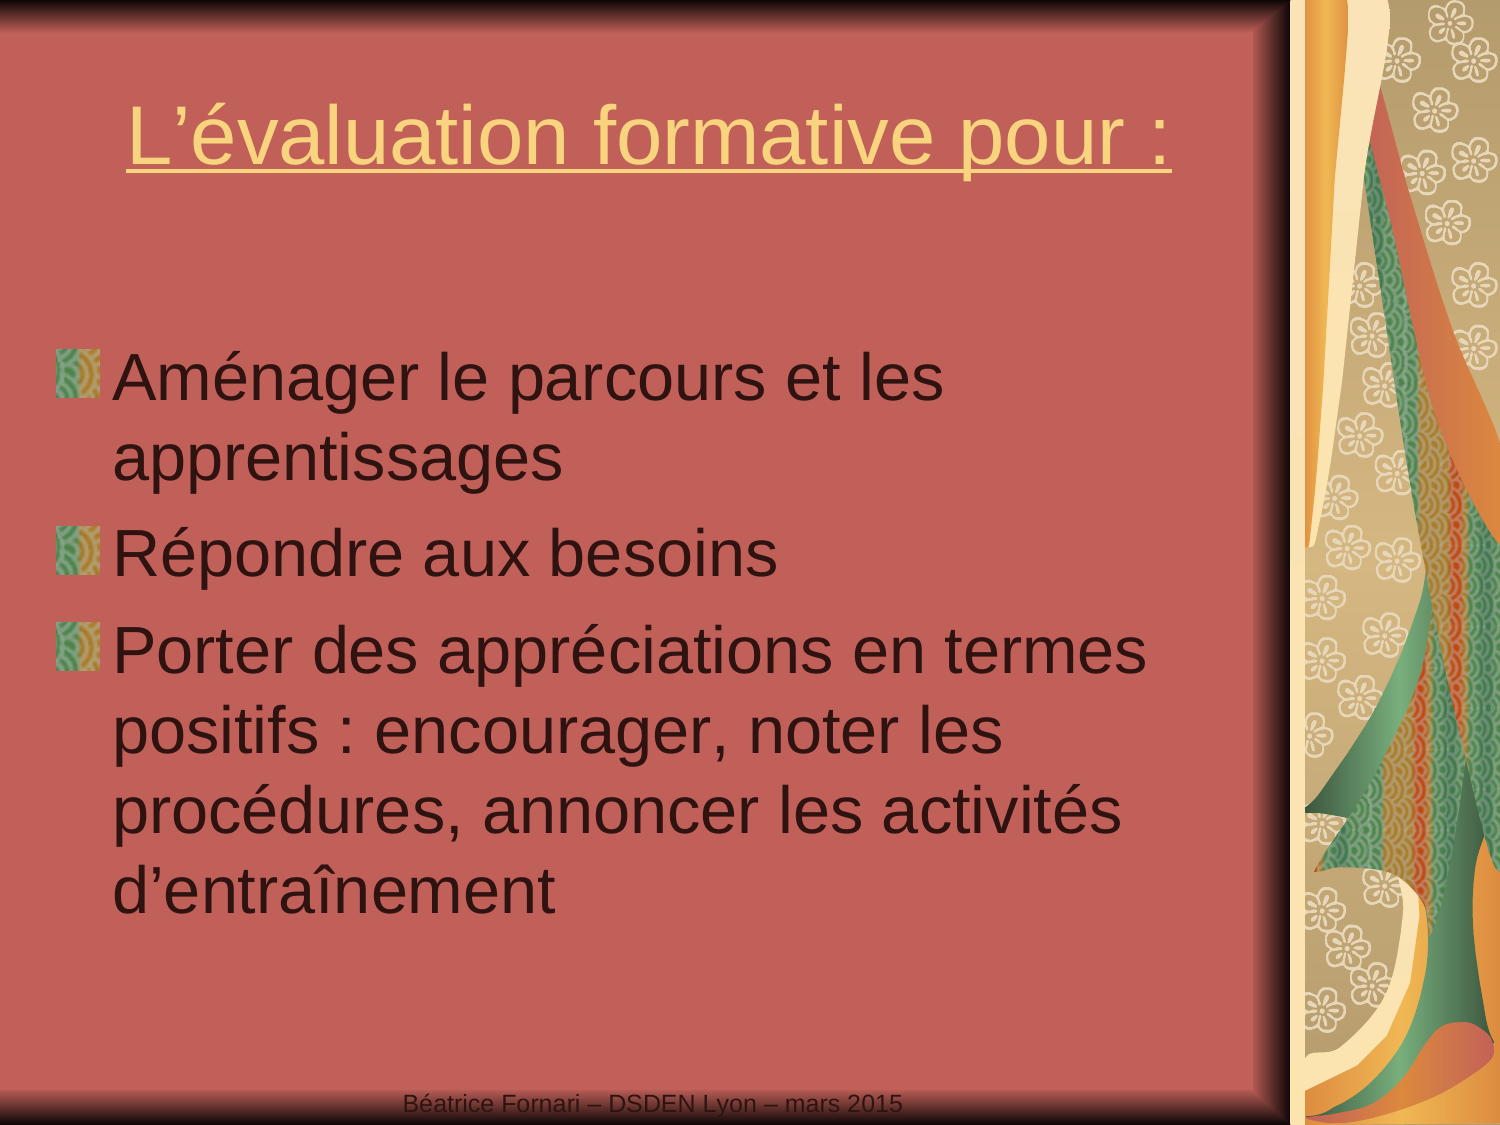

# L’évaluation formative pour :
Aménager le parcours et les apprentissages
Répondre aux besoins
Porter des appréciations en termes positifs : encourager, noter les procédures, annoncer les activités d’entraînement
Béatrice Fornari – DSDEN Lyon – mars 2015